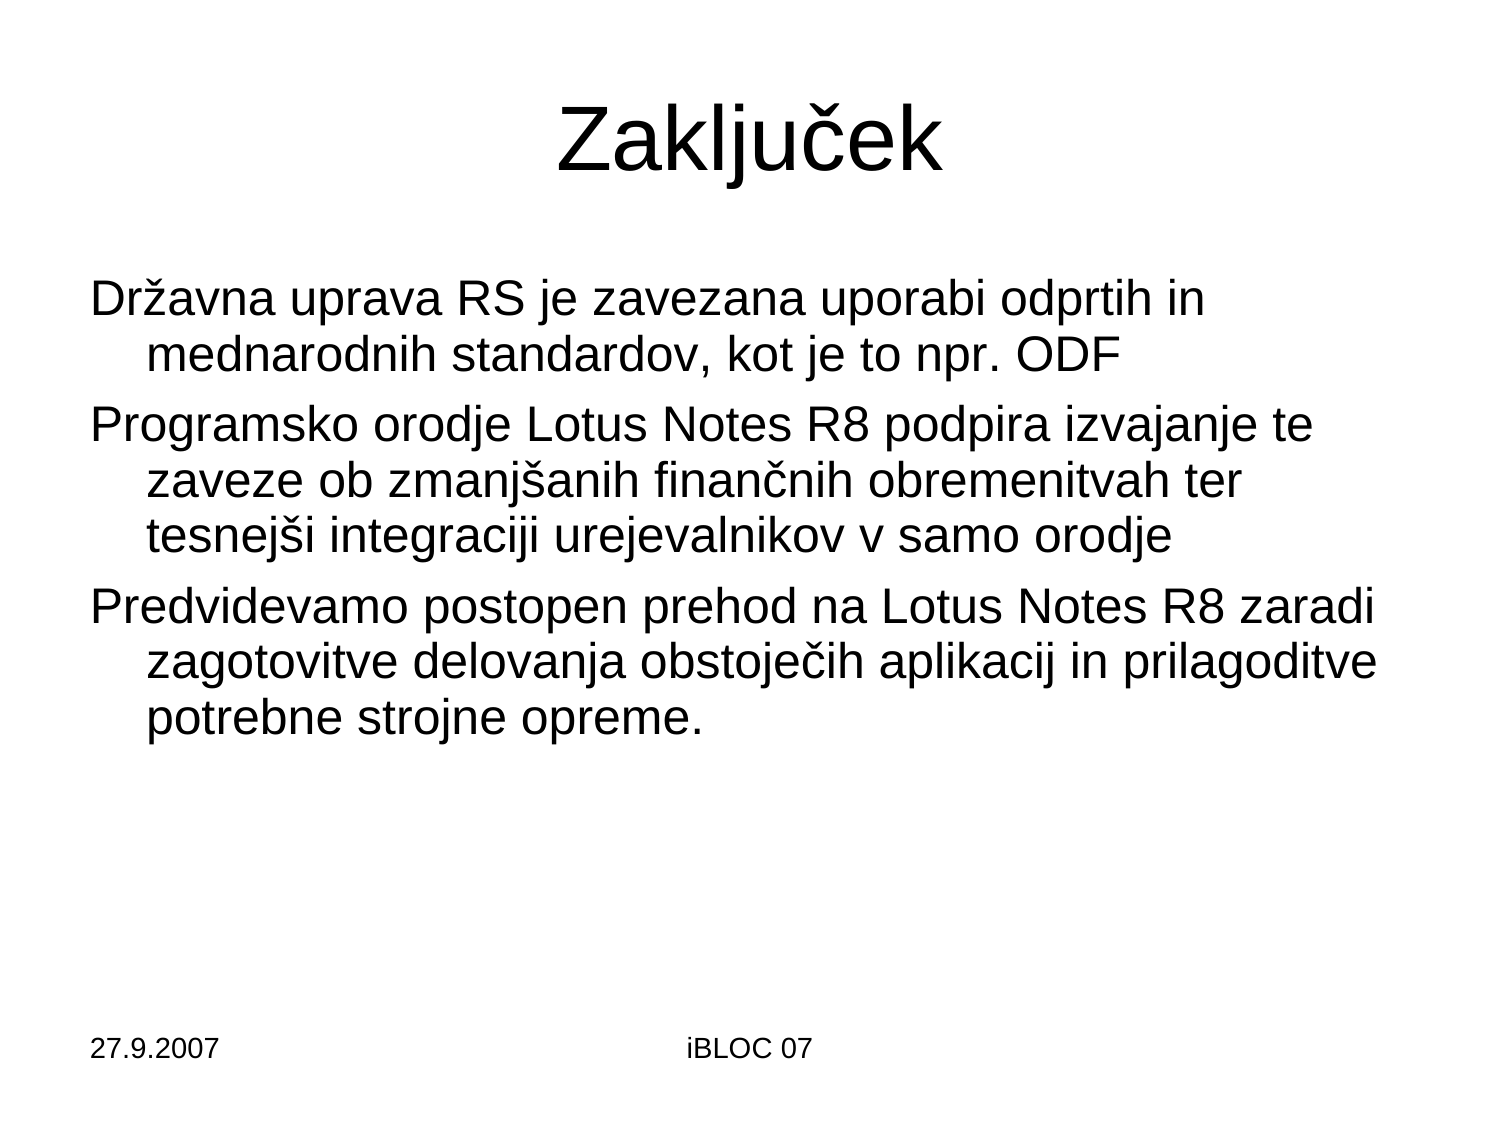

# Zaključek
Državna uprava RS je zavezana uporabi odprtih in mednarodnih standardov, kot je to npr. ODF
Programsko orodje Lotus Notes R8 podpira izvajanje te zaveze ob zmanjšanih finančnih obremenitvah ter tesnejši integraciji urejevalnikov v samo orodje
Predvidevamo postopen prehod na Lotus Notes R8 zaradi zagotovitve delovanja obstoječih aplikacij in prilagoditve potrebne strojne opreme.